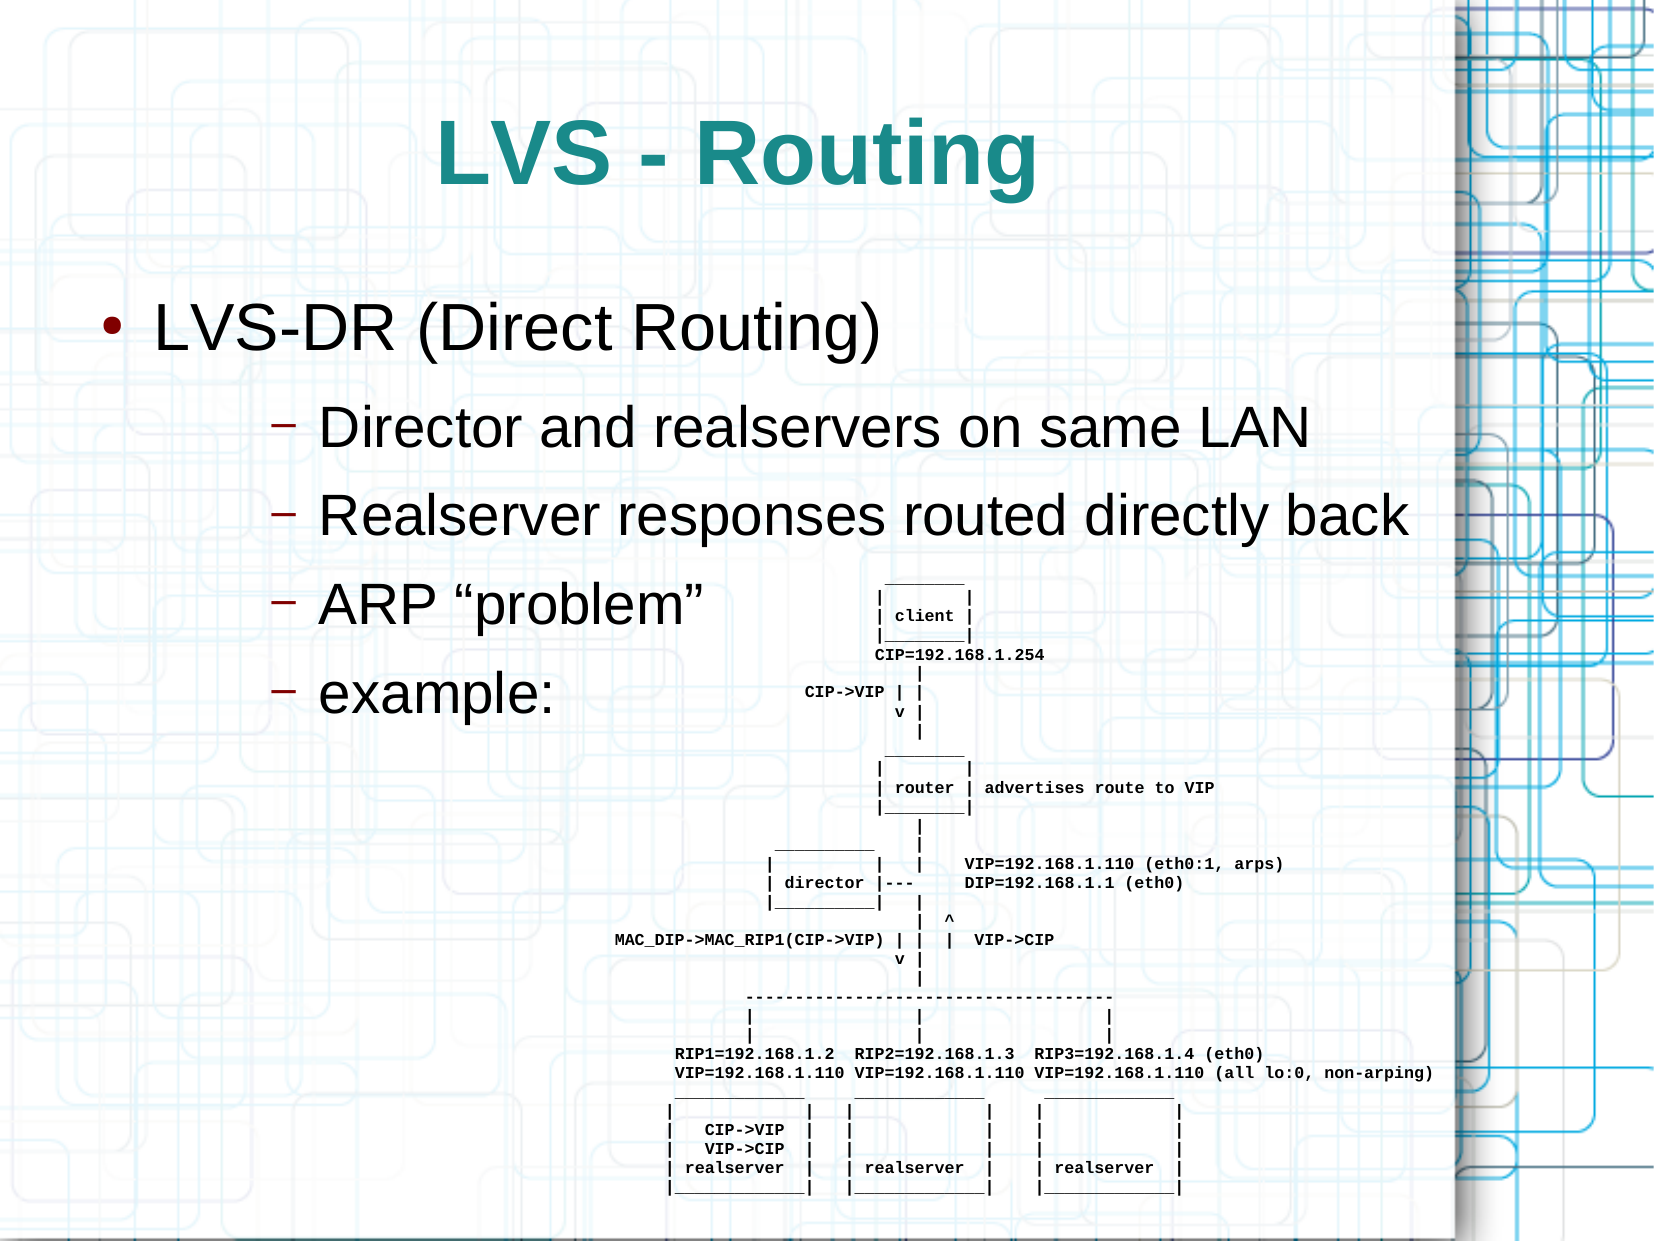

# LVS - Routing
LVS-DR (Direct Routing)
Director and realservers on same LAN
Realserver responses routed directly back
ARP “problem”
example:
 ________
 | |
 | client |
 |________|
 CIP=192.168.1.254
 |
 CIP->VIP | |
 v |
 |
 ________
 | |
 | router | advertises route to VIP
 |________|
 |
 __________ |
 | | | VIP=192.168.1.110 (eth0:1, arps)
 | director |--- DIP=192.168.1.1 (eth0)
 |__________| |
 | ^
MAC_DIP->MAC_RIP1(CIP->VIP) | | | VIP->CIP
 v |
 |
 -------------------------------------
 | | |
 | | |
 RIP1=192.168.1.2 RIP2=192.168.1.3 RIP3=192.168.1.4 (eth0)
 VIP=192.168.1.110 VIP=192.168.1.110 VIP=192.168.1.110 (all lo:0, non-arping)
 _____________ _____________ _____________
 | | | | | |
 | CIP->VIP | | | | |
 | VIP->CIP | | | | |
 | realserver | | realserver | | realserver |
 |_____________| |_____________| |_____________|